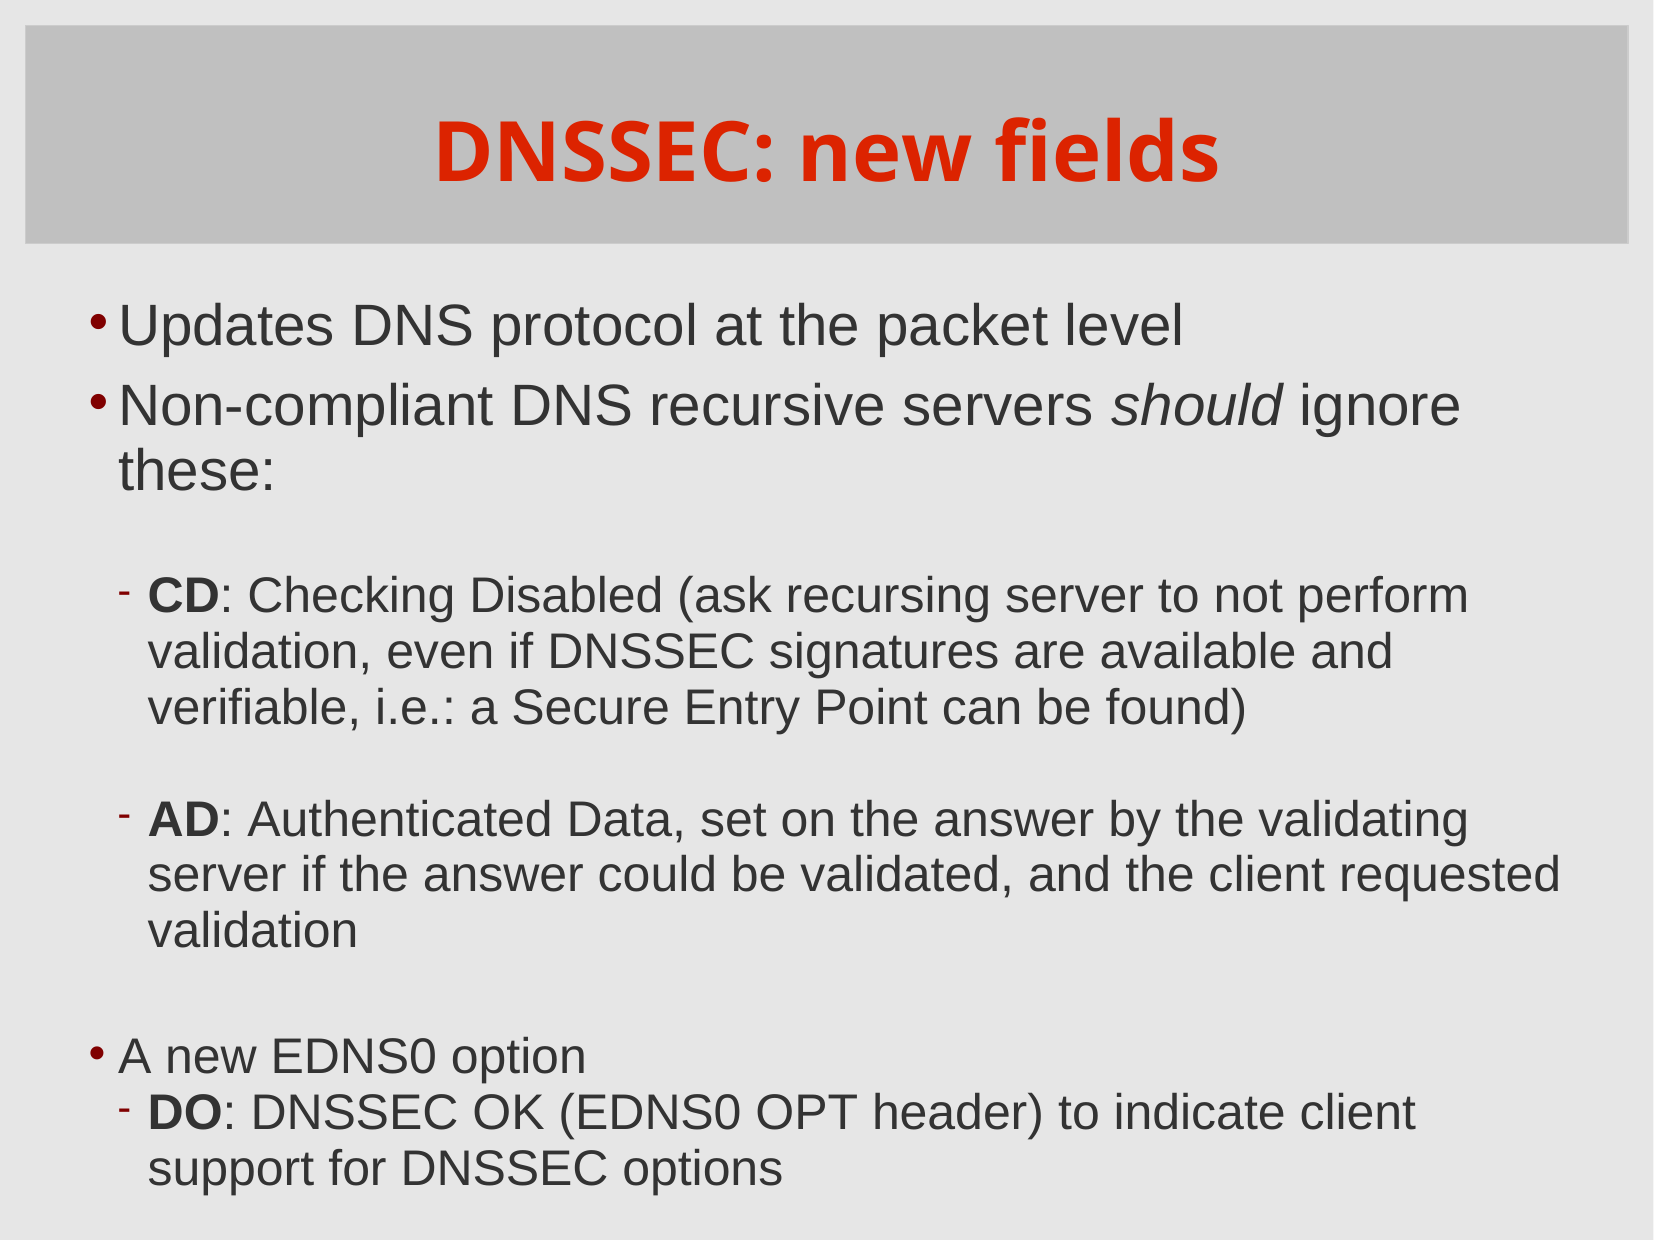

# DNSSEC: new fields
Updates DNS protocol at the packet level
Non-compliant DNS recursive servers should ignore these:
CD: Checking Disabled (ask recursing server to not perform validation, even if DNSSEC signatures are available and verifiable, i.e.: a Secure Entry Point can be found)
AD: Authenticated Data, set on the answer by the validating server if the answer could be validated, and the client requested validation
A new EDNS0 option
DO: DNSSEC OK (EDNS0 OPT header) to indicate client support for DNSSEC options